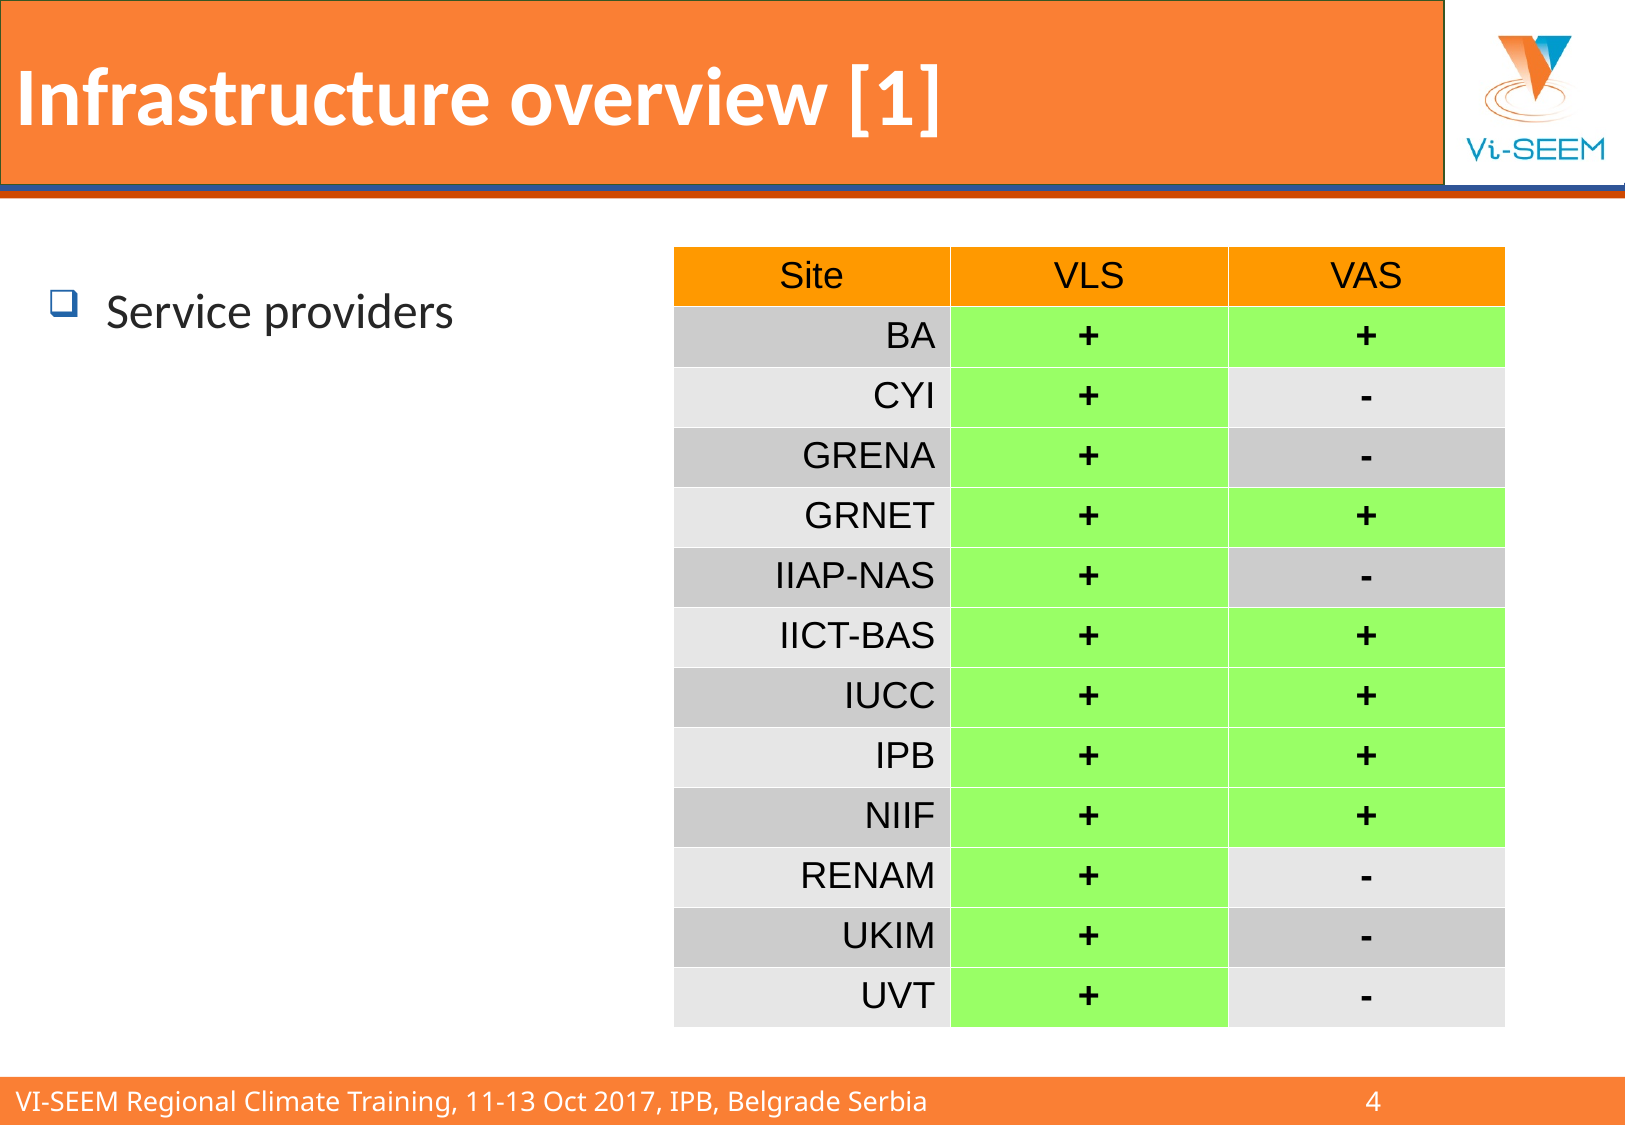

# Infrastructure overview [1]
| Site | VLS | VAS |
| --- | --- | --- |
| BA | + | + |
| CYI | + | - |
| GRENA | + | - |
| GRNET | + | + |
| IIAP-NAS | + | - |
| IICT-BAS | + | + |
| IUCC | + | + |
| IPB | + | + |
| NIIF | + | + |
| RENAM | + | - |
| UKIM | + | - |
| UVT | + | - |
Service providers
VI-SEEM Regional Climate Training, 11-13 Oct 2017, IPB, Belgrade Serbia